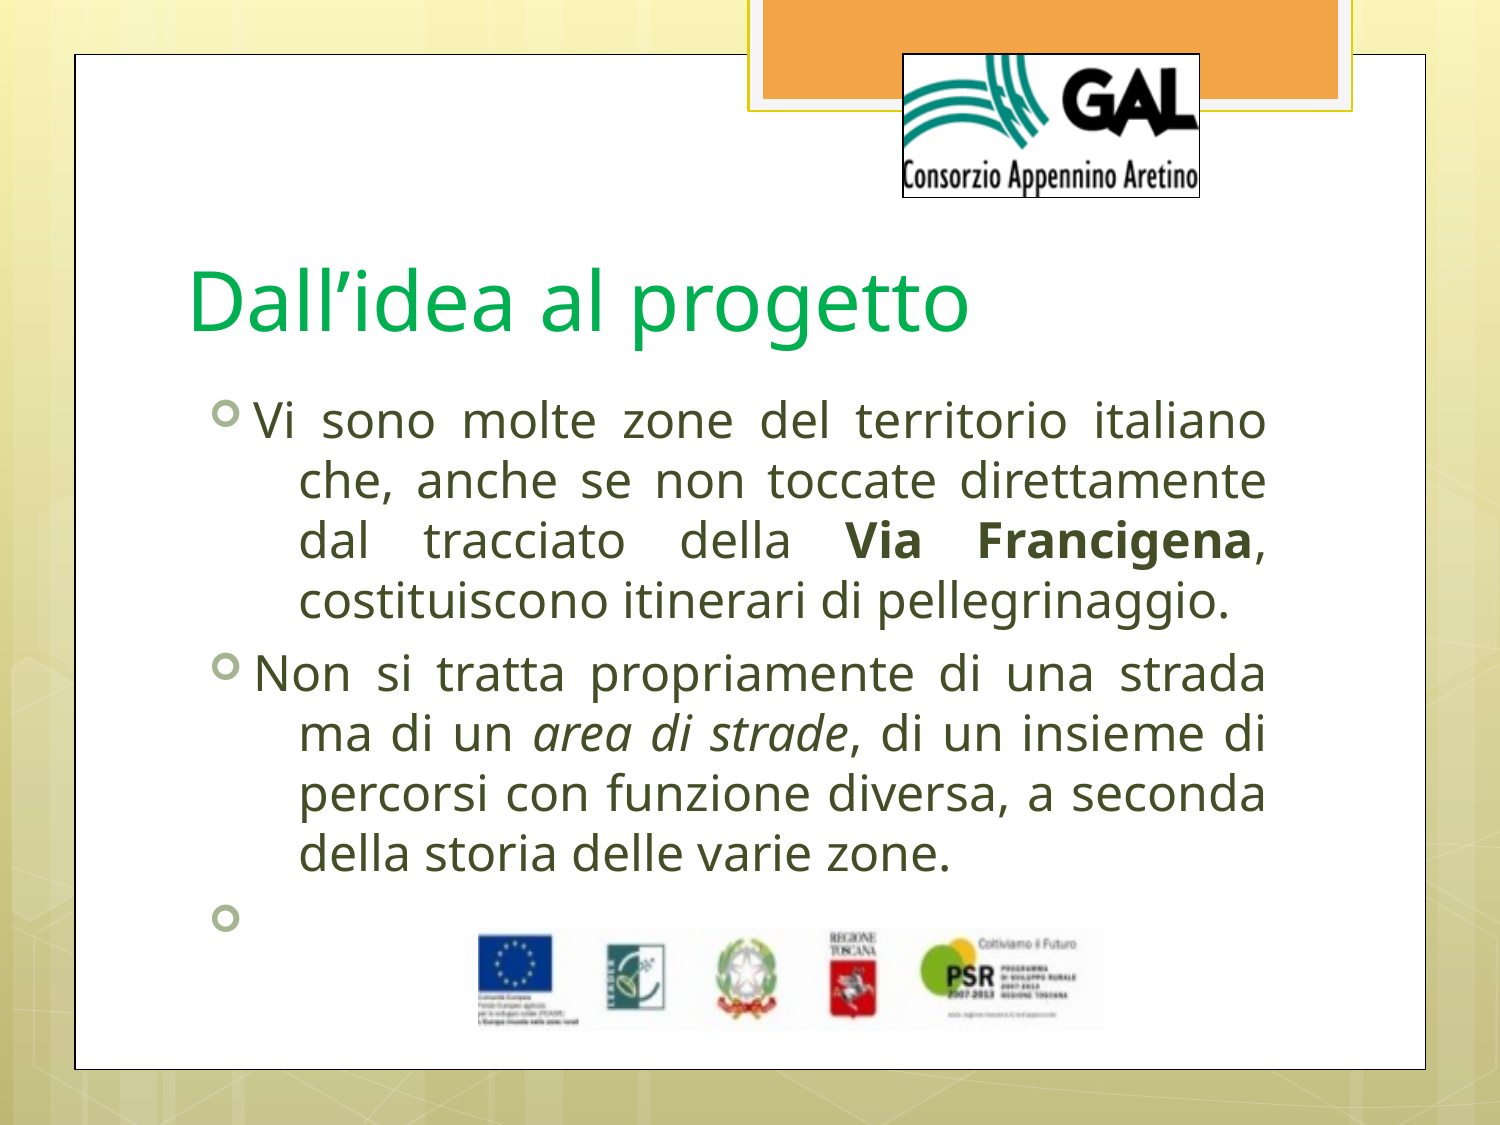

# Dall’idea al progetto
Vi sono molte zone del territorio italiano che, anche se non toccate direttamente dal tracciato della Via Francigena, costituiscono itinerari di pellegrinaggio.
Non si tratta propriamente di una strada ma di un area di strade, di un insieme di percorsi con funzione diversa, a seconda della storia delle varie zone.